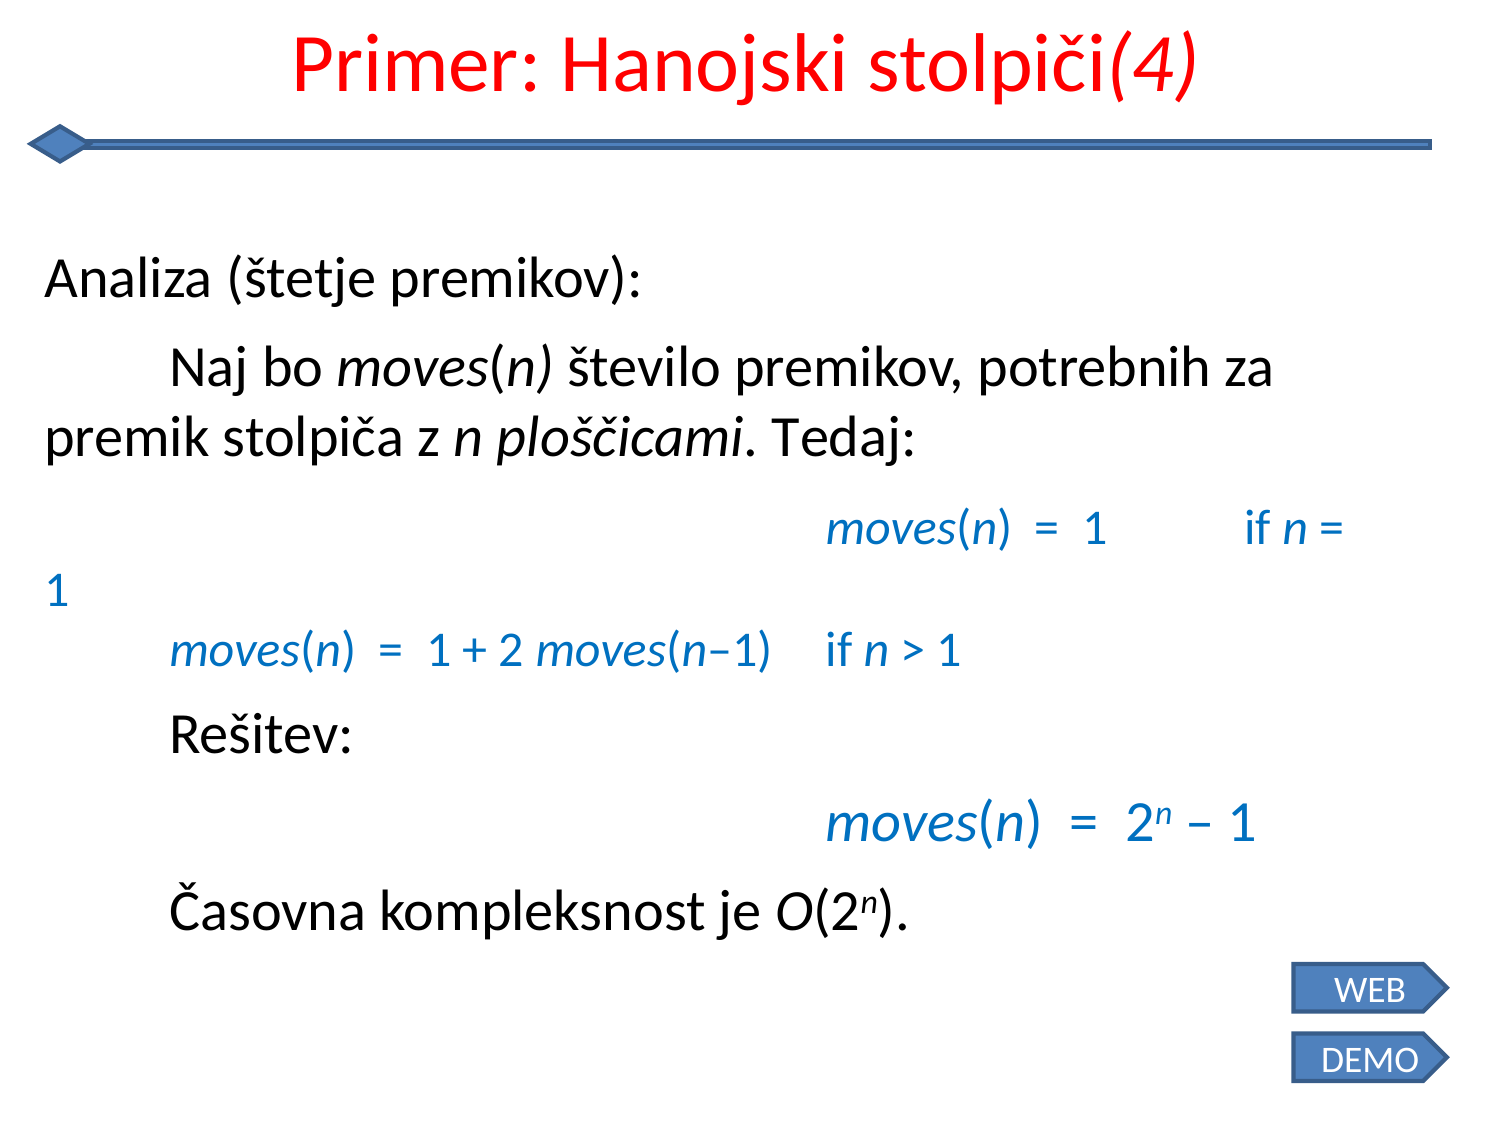

# Primer: Hanojski stolpiči(4)
Analiza (štetje premikov):
	Naj bo moves(n) število premikov, potrebnih za premik stolpiča z n ploščicami. Tedaj:
		moves(n) = 1	if n = 1
	moves(n) = 1 + 2 moves(n–1)	if n > 1
	Rešitev:
		moves(n) = 2n – 1
	Časovna kompleksnost je O(2n).
WEB
DEMO